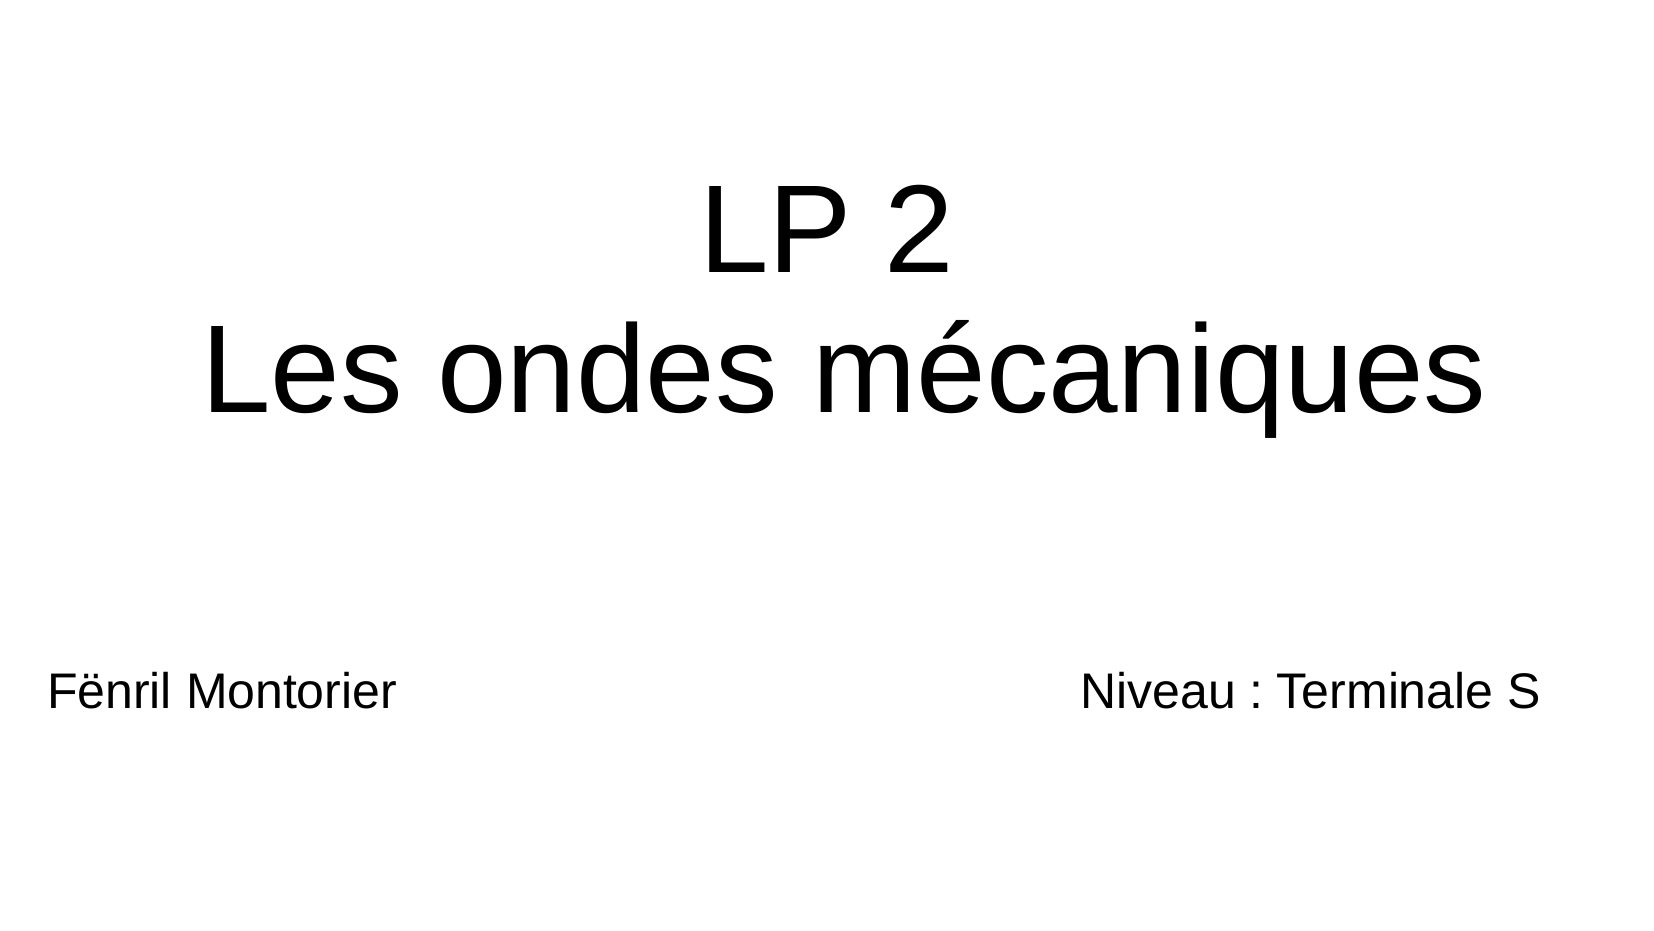

# LP 2 Les ondes mécaniques
Fënril Montorier										Niveau : Terminale S